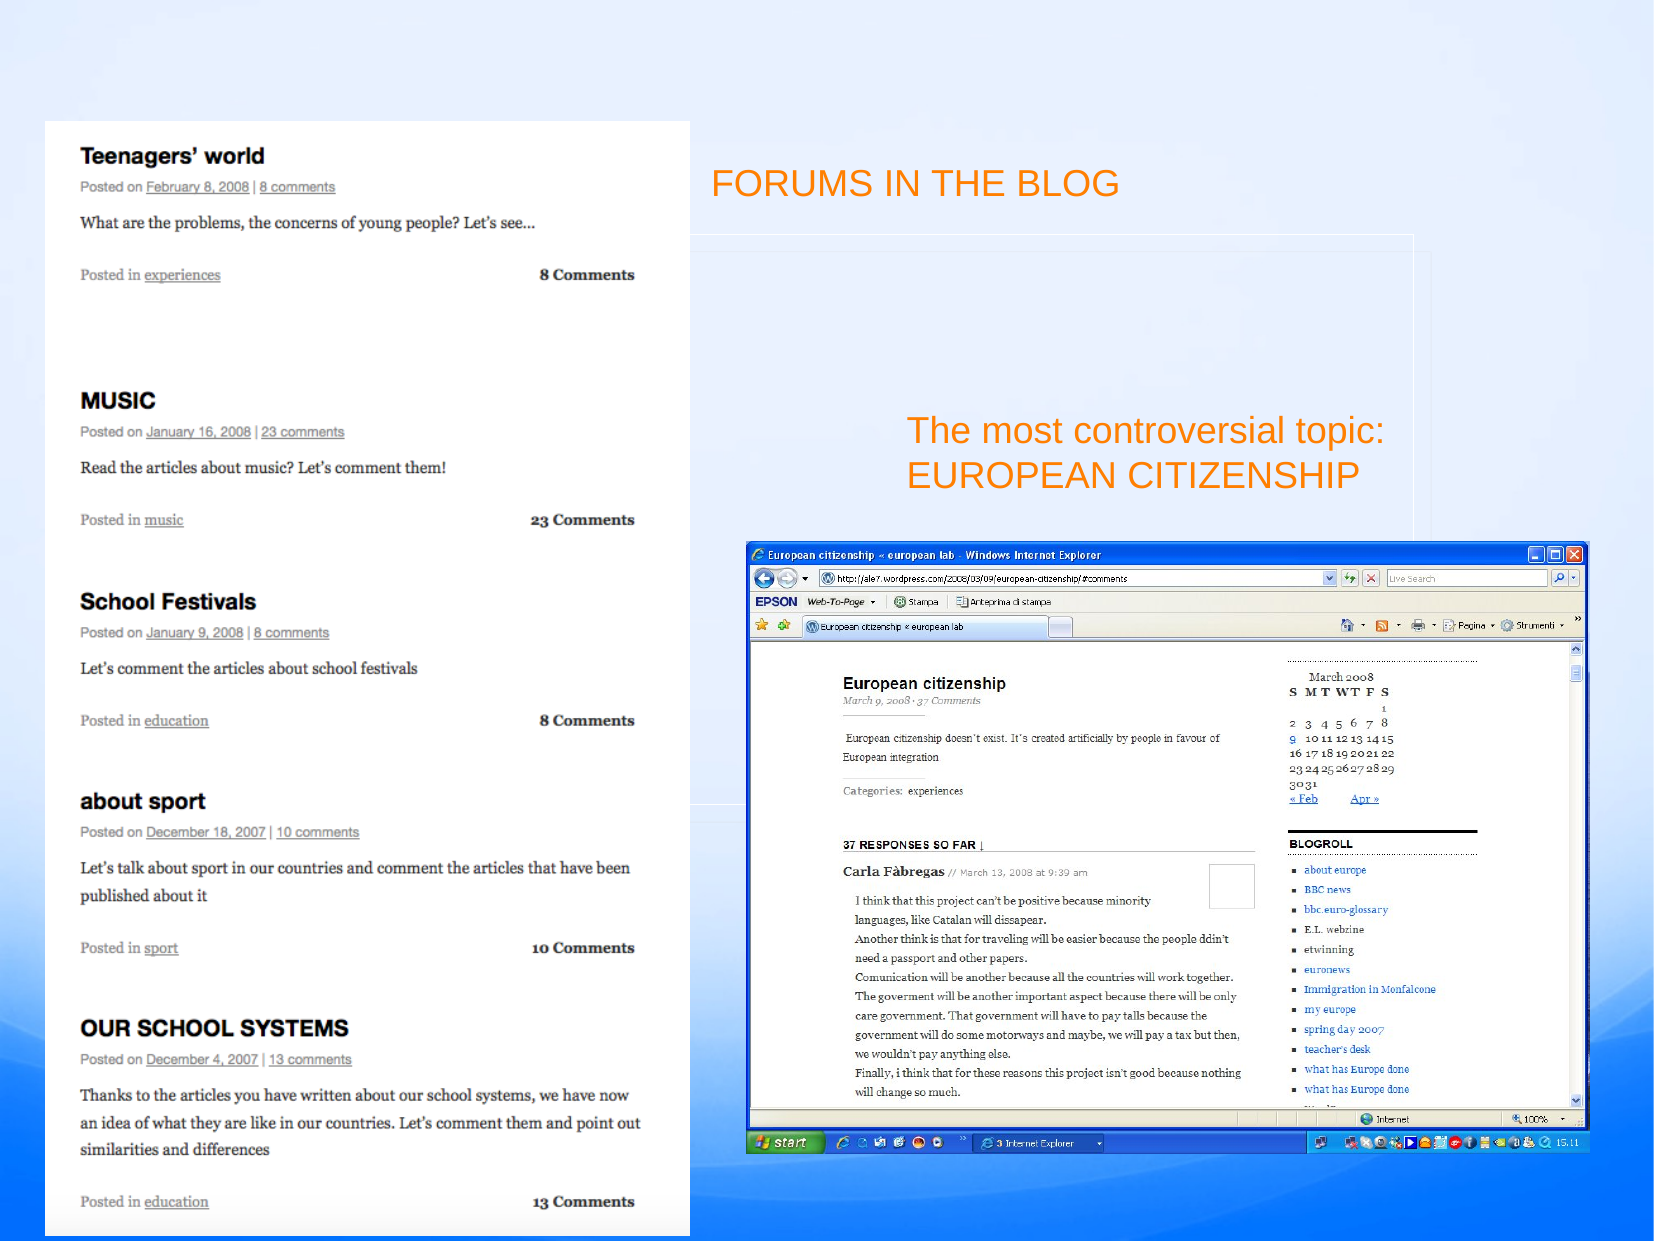

FORUMS IN THE BLOG
The most controversial topic: EUROPEAN CITIZENSHIP